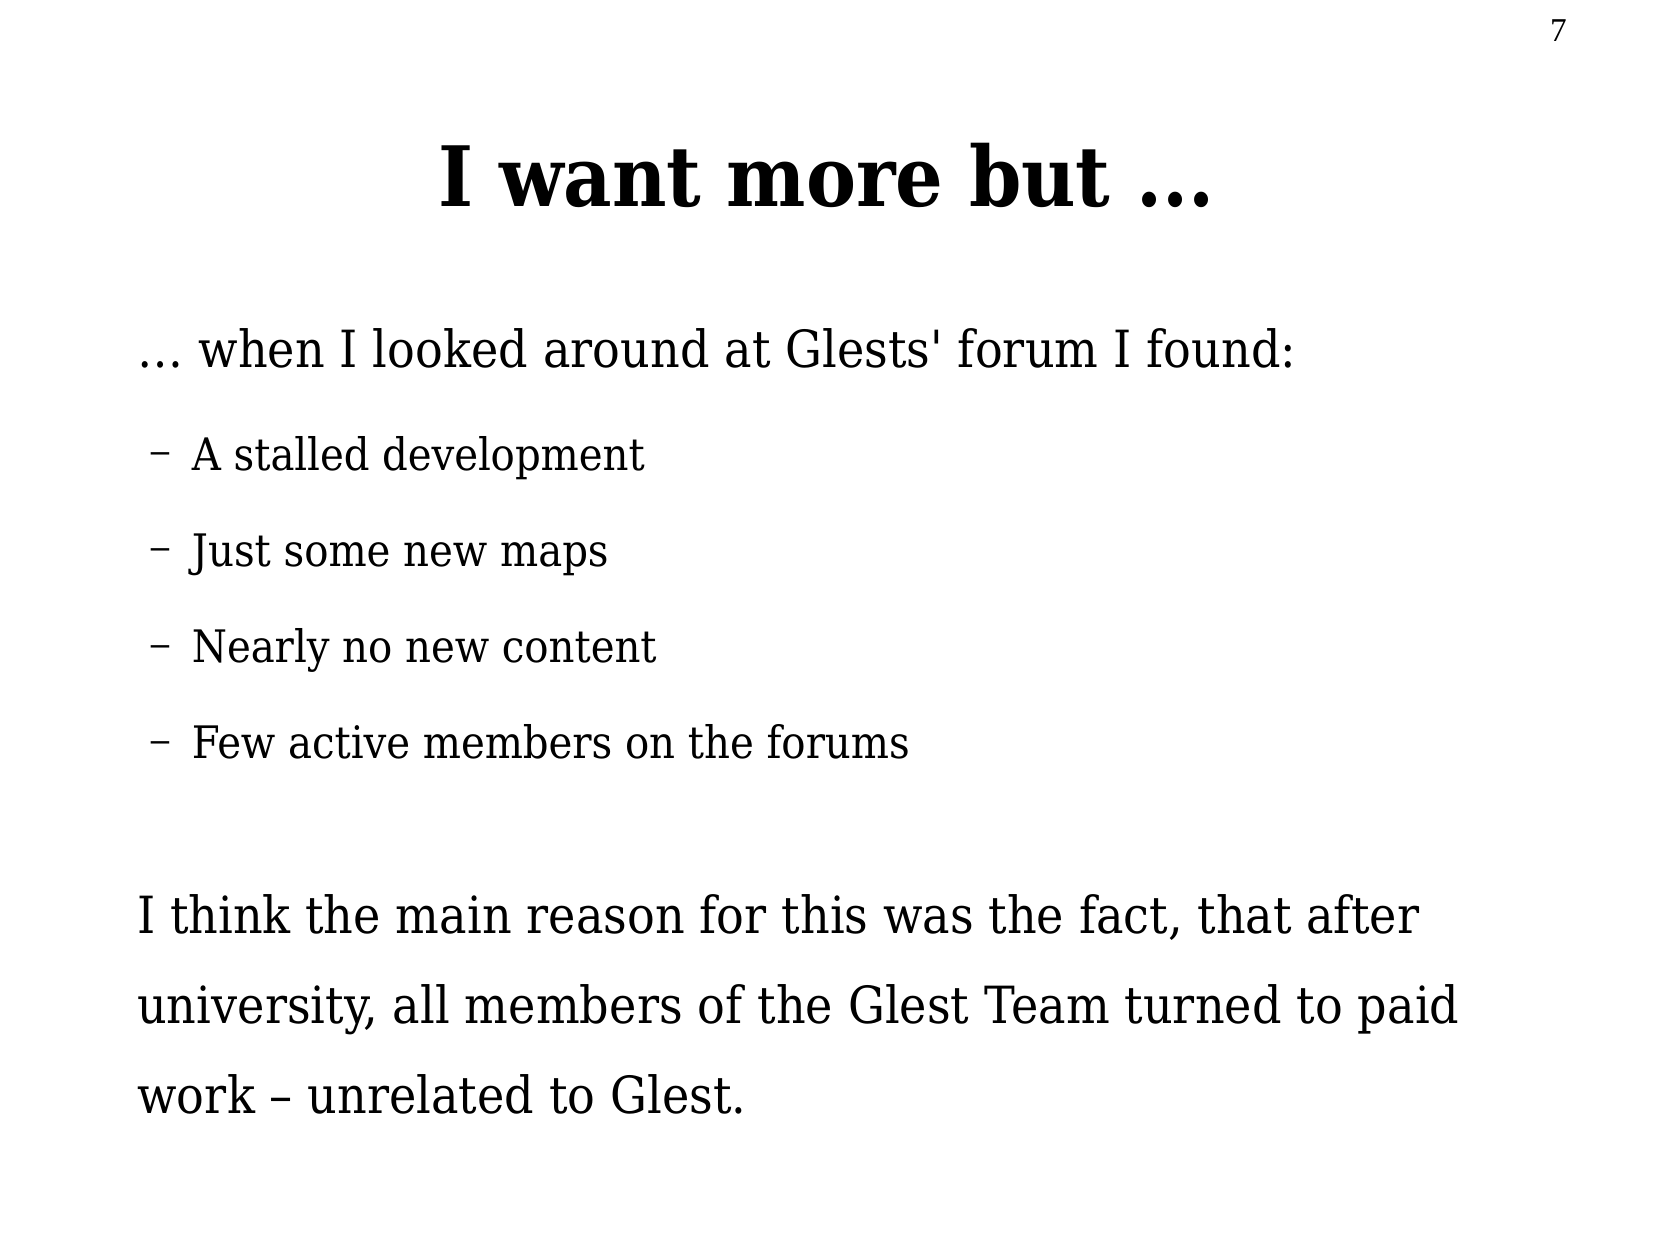

# I want more but ...
… when I looked around at Glests' forum I found:
A stalled development
Just some new maps
Nearly no new content
Few active members on the forums
I think the main reason for this was the fact, that after university, all members of the Glest Team turned to paid work – unrelated to Glest.